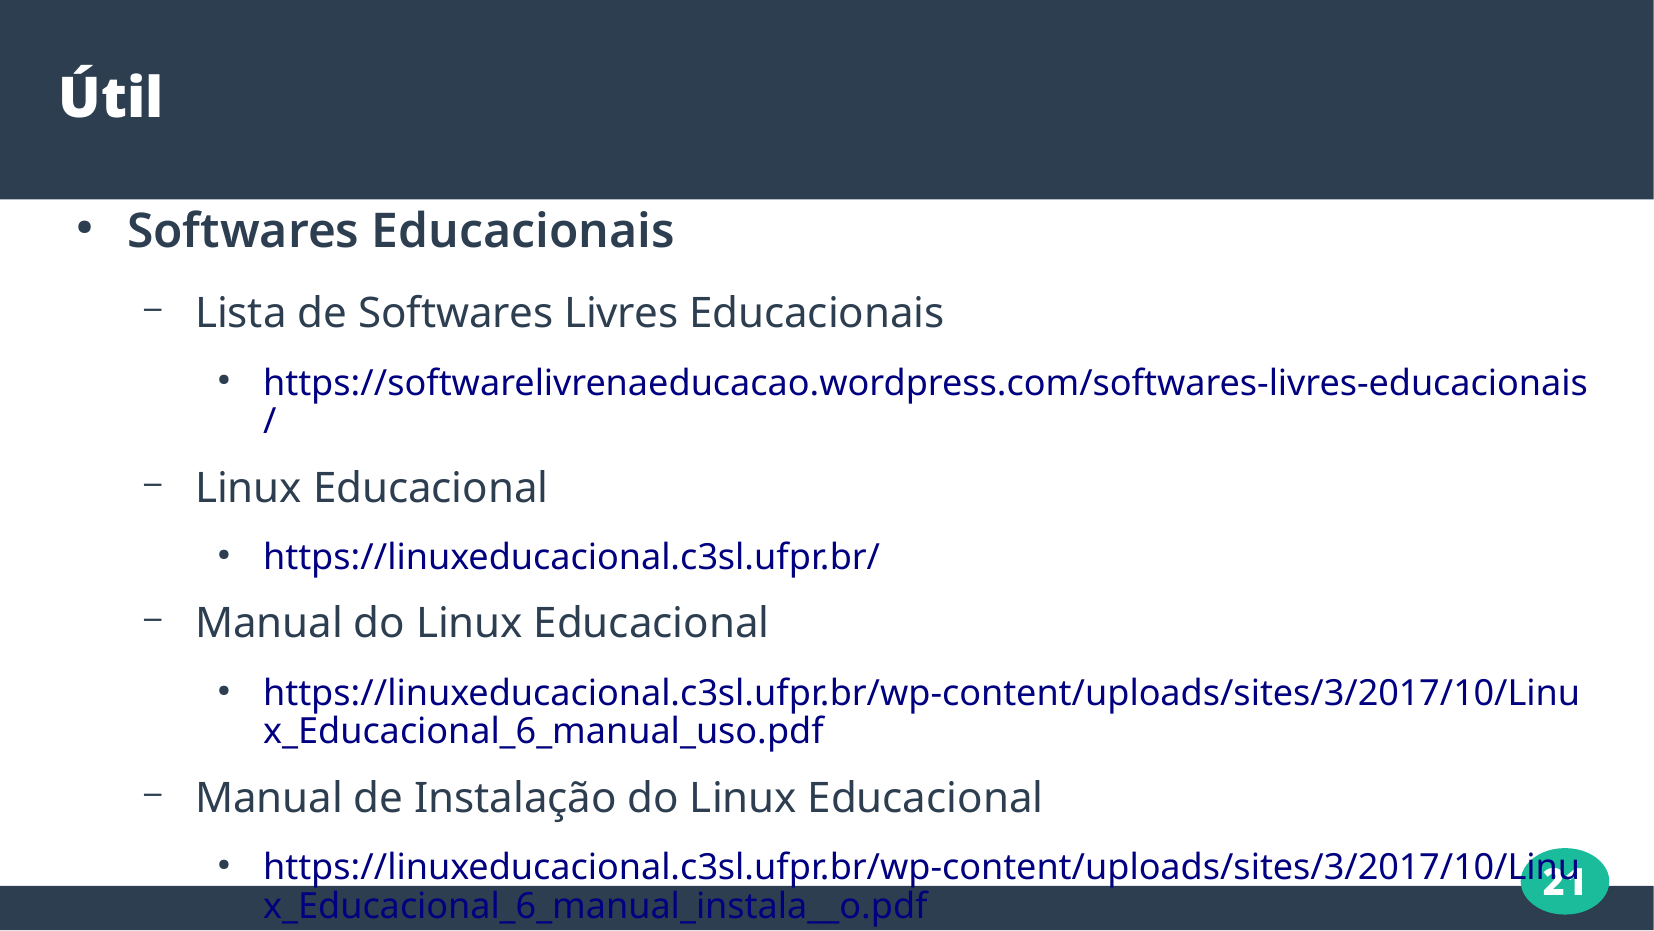

# Útil
Softwares Educacionais
Lista de Softwares Livres Educacionais
https://softwarelivrenaeducacao.wordpress.com/softwares-livres-educacionais/
Linux Educacional
https://linuxeducacional.c3sl.ufpr.br/
Manual do Linux Educacional
https://linuxeducacional.c3sl.ufpr.br/wp-content/uploads/sites/3/2017/10/Linux_Educacional_6_manual_uso.pdf
Manual de Instalação do Linux Educacional
https://linuxeducacional.c3sl.ufpr.br/wp-content/uploads/sites/3/2017/10/Linux_Educacional_6_manual_instala__o.pdf
21